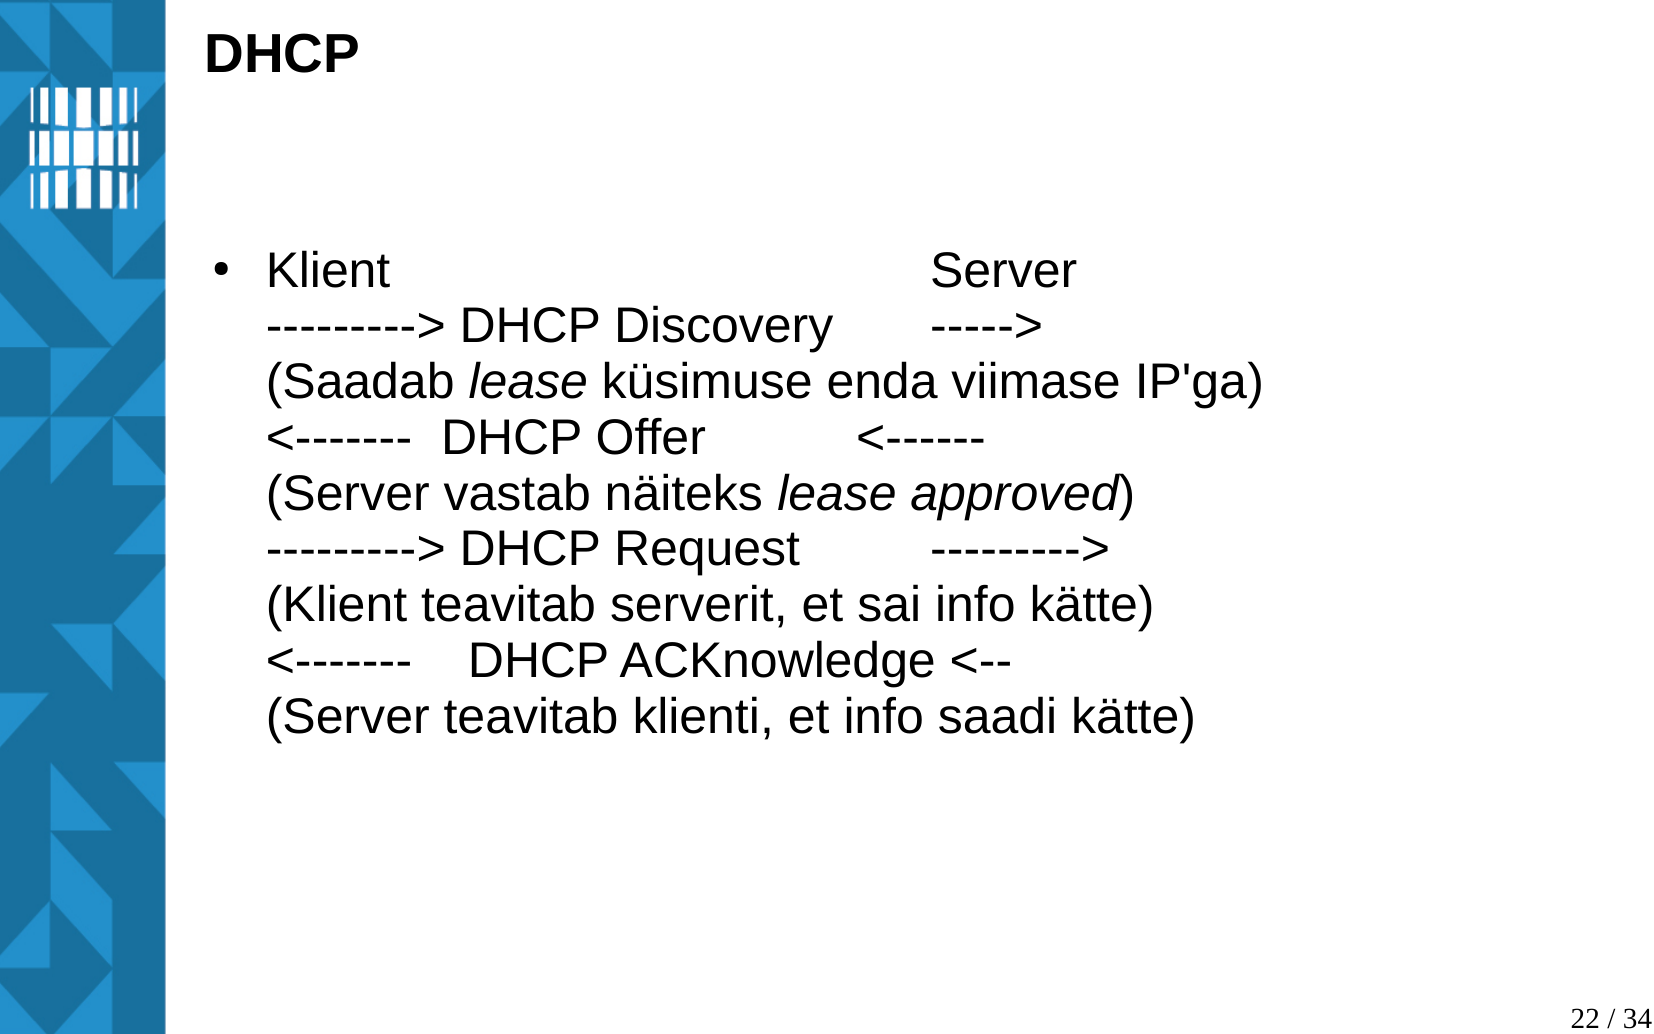

# DHCP
Klient								Server
---------> DHCP Discovery 		----->
(Saadab lease küsimuse enda viimase IP'ga)
<-------	 DHCP Offer 	<------
(Server vastab näiteks lease approved)
---------> DHCP Request 		--------->
(Klient teavitab serverit, et sai info kätte)
<------- DHCP ACKnowledge <--
(Server teavitab klienti, et info saadi kätte)
22